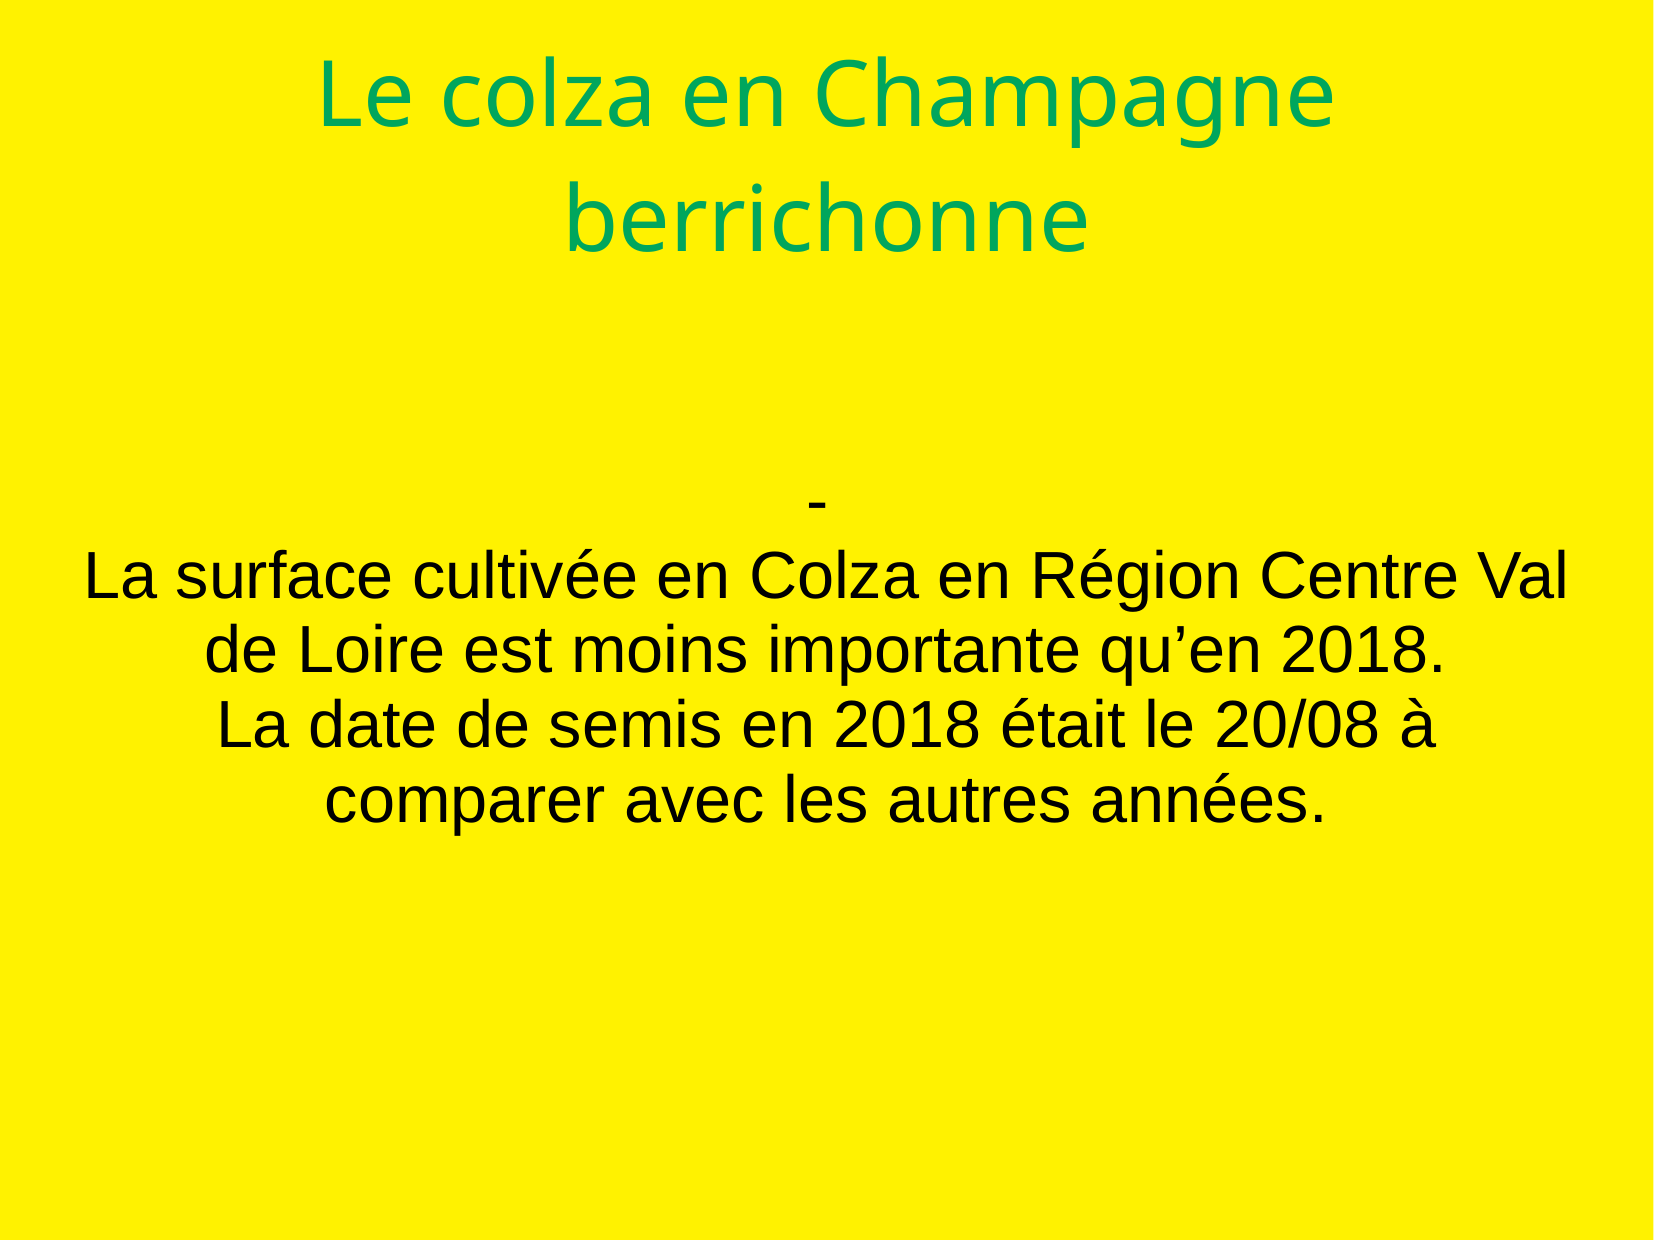

# Le colza en Champagne berrichonne
-
La surface cultivée en Colza en Région Centre Val de Loire est moins importante qu’en 2018.
La date de semis en 2018 était le 20/08 à comparer avec les autres années.